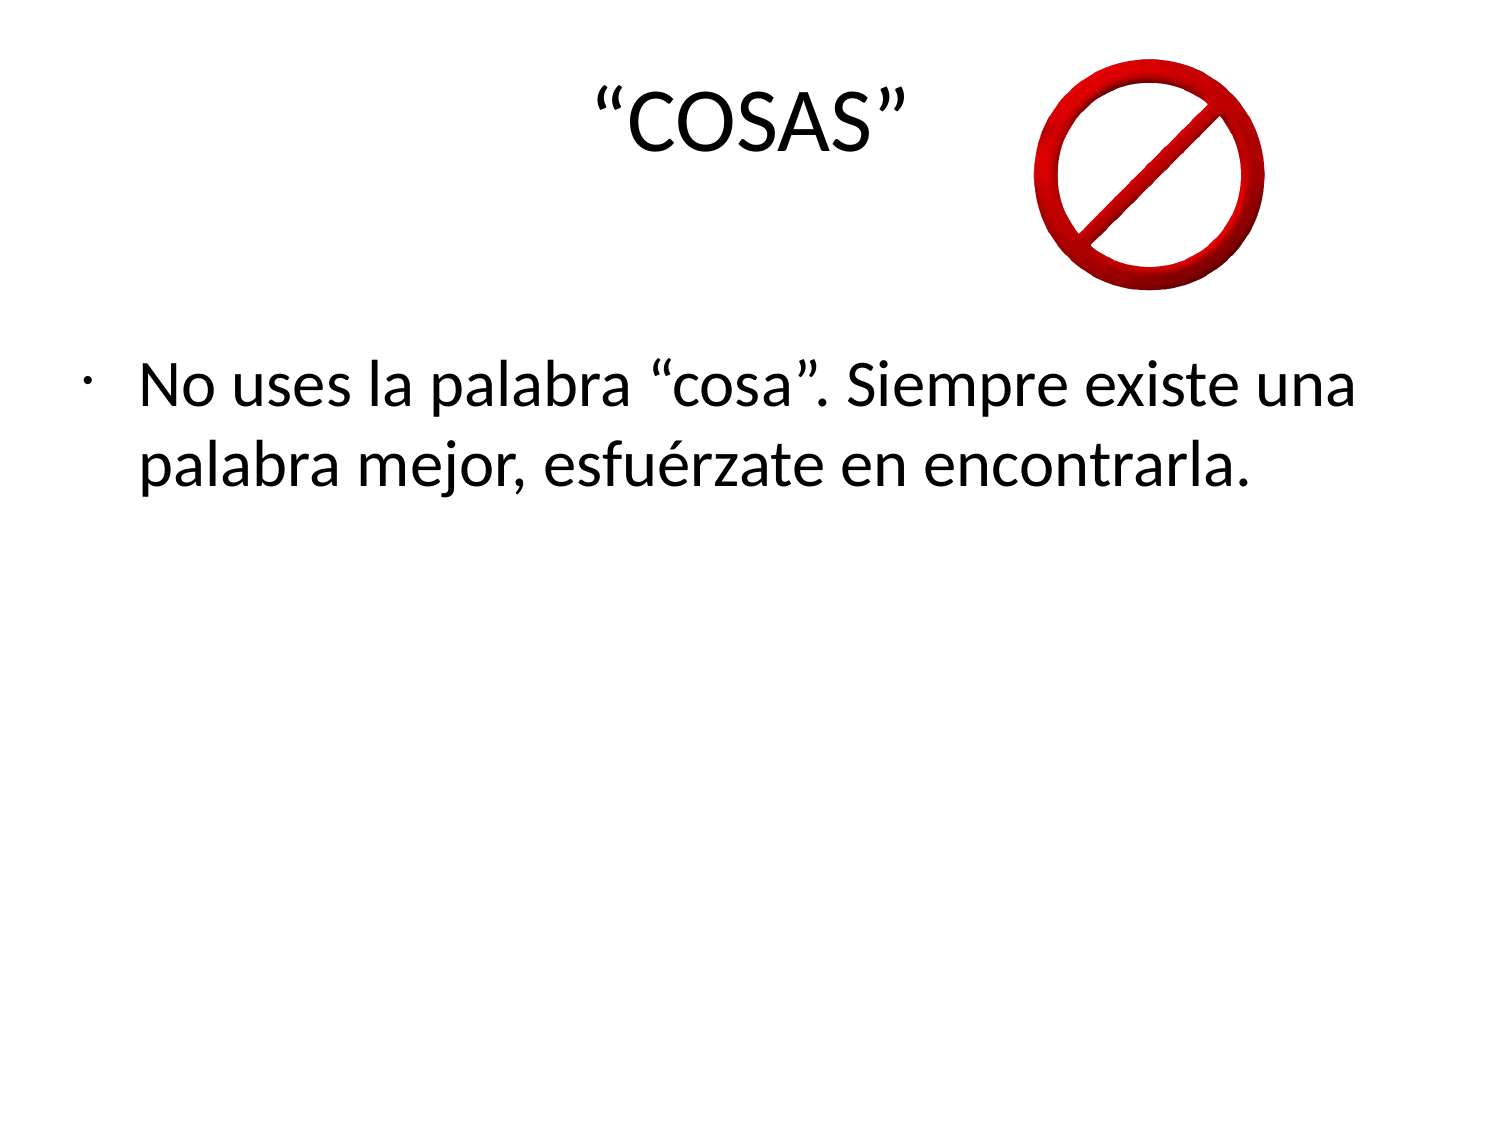

# “COSAS”
No uses la palabra “cosa”. Siempre existe una palabra mejor, esfuérzate en encontrarla.